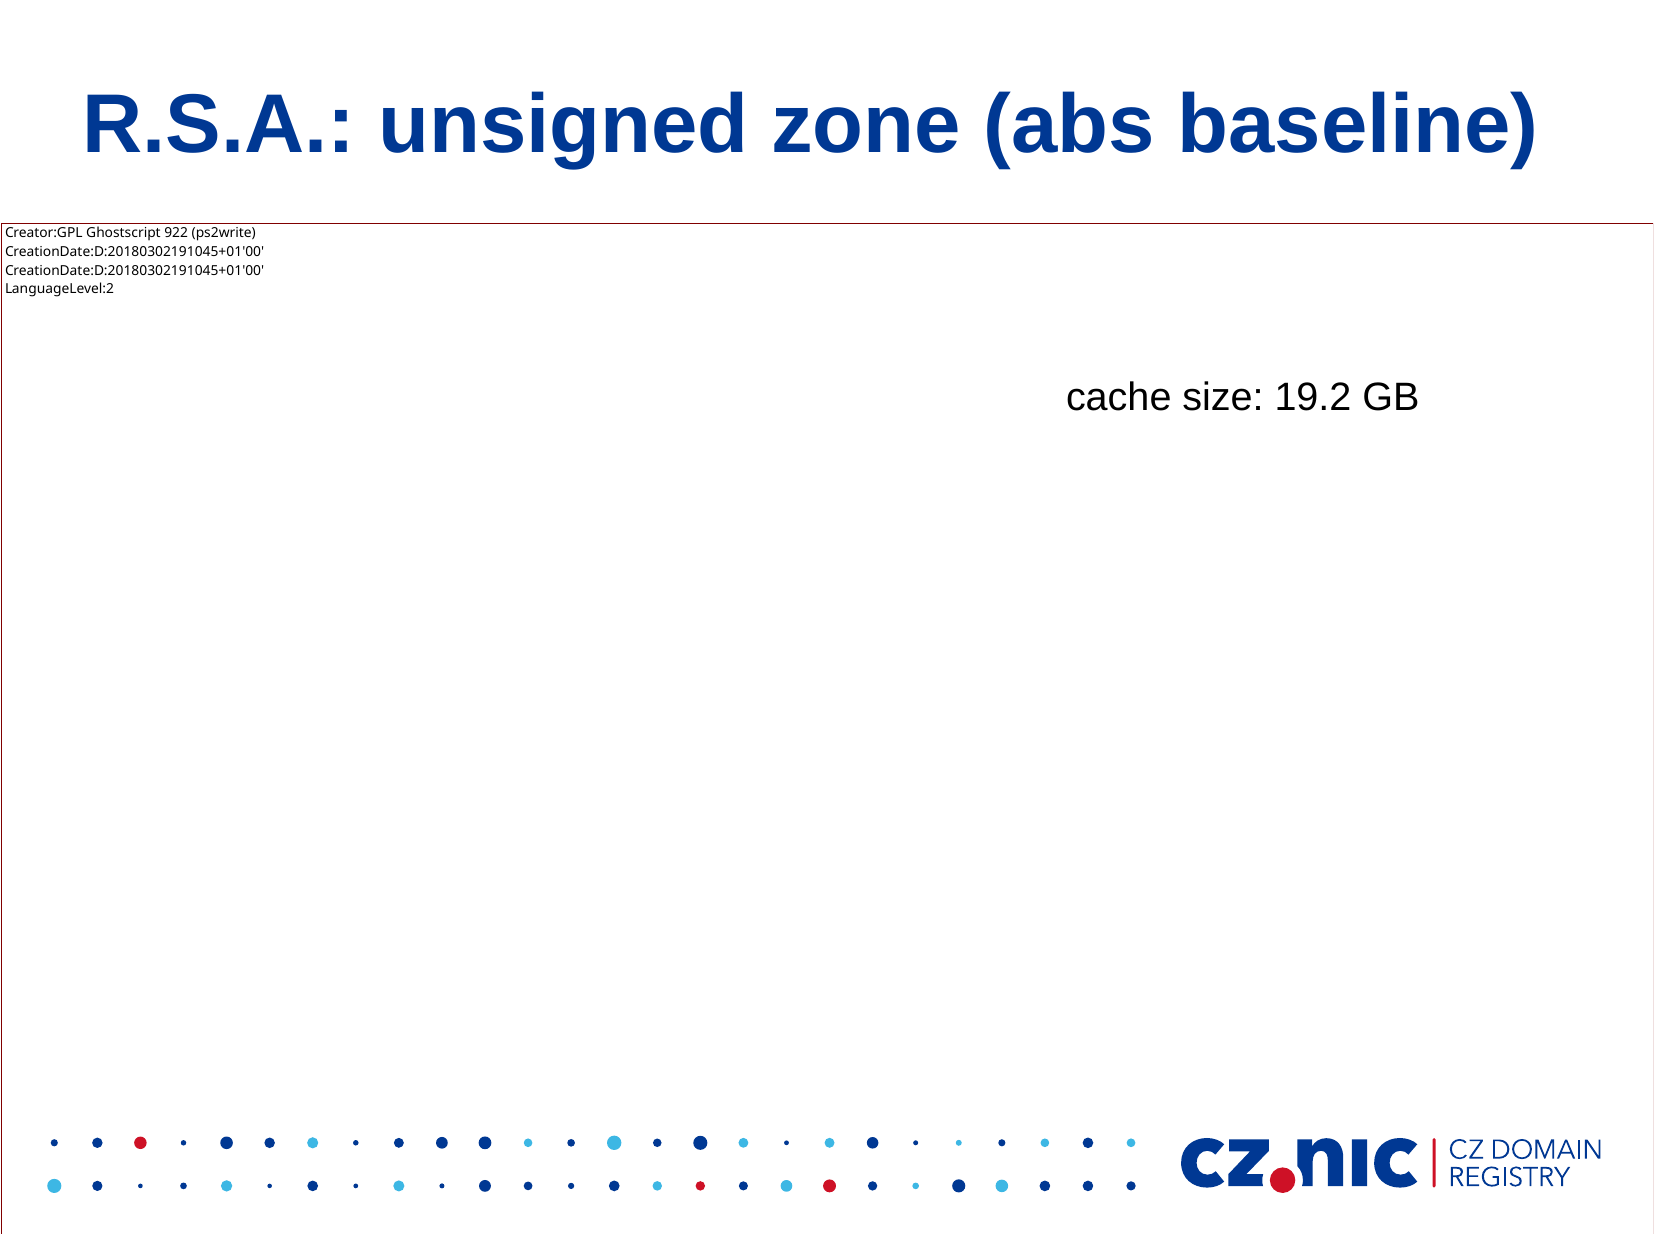

# R.S.A.: unsigned zone (abs baseline)
cache size: 19.2 GB